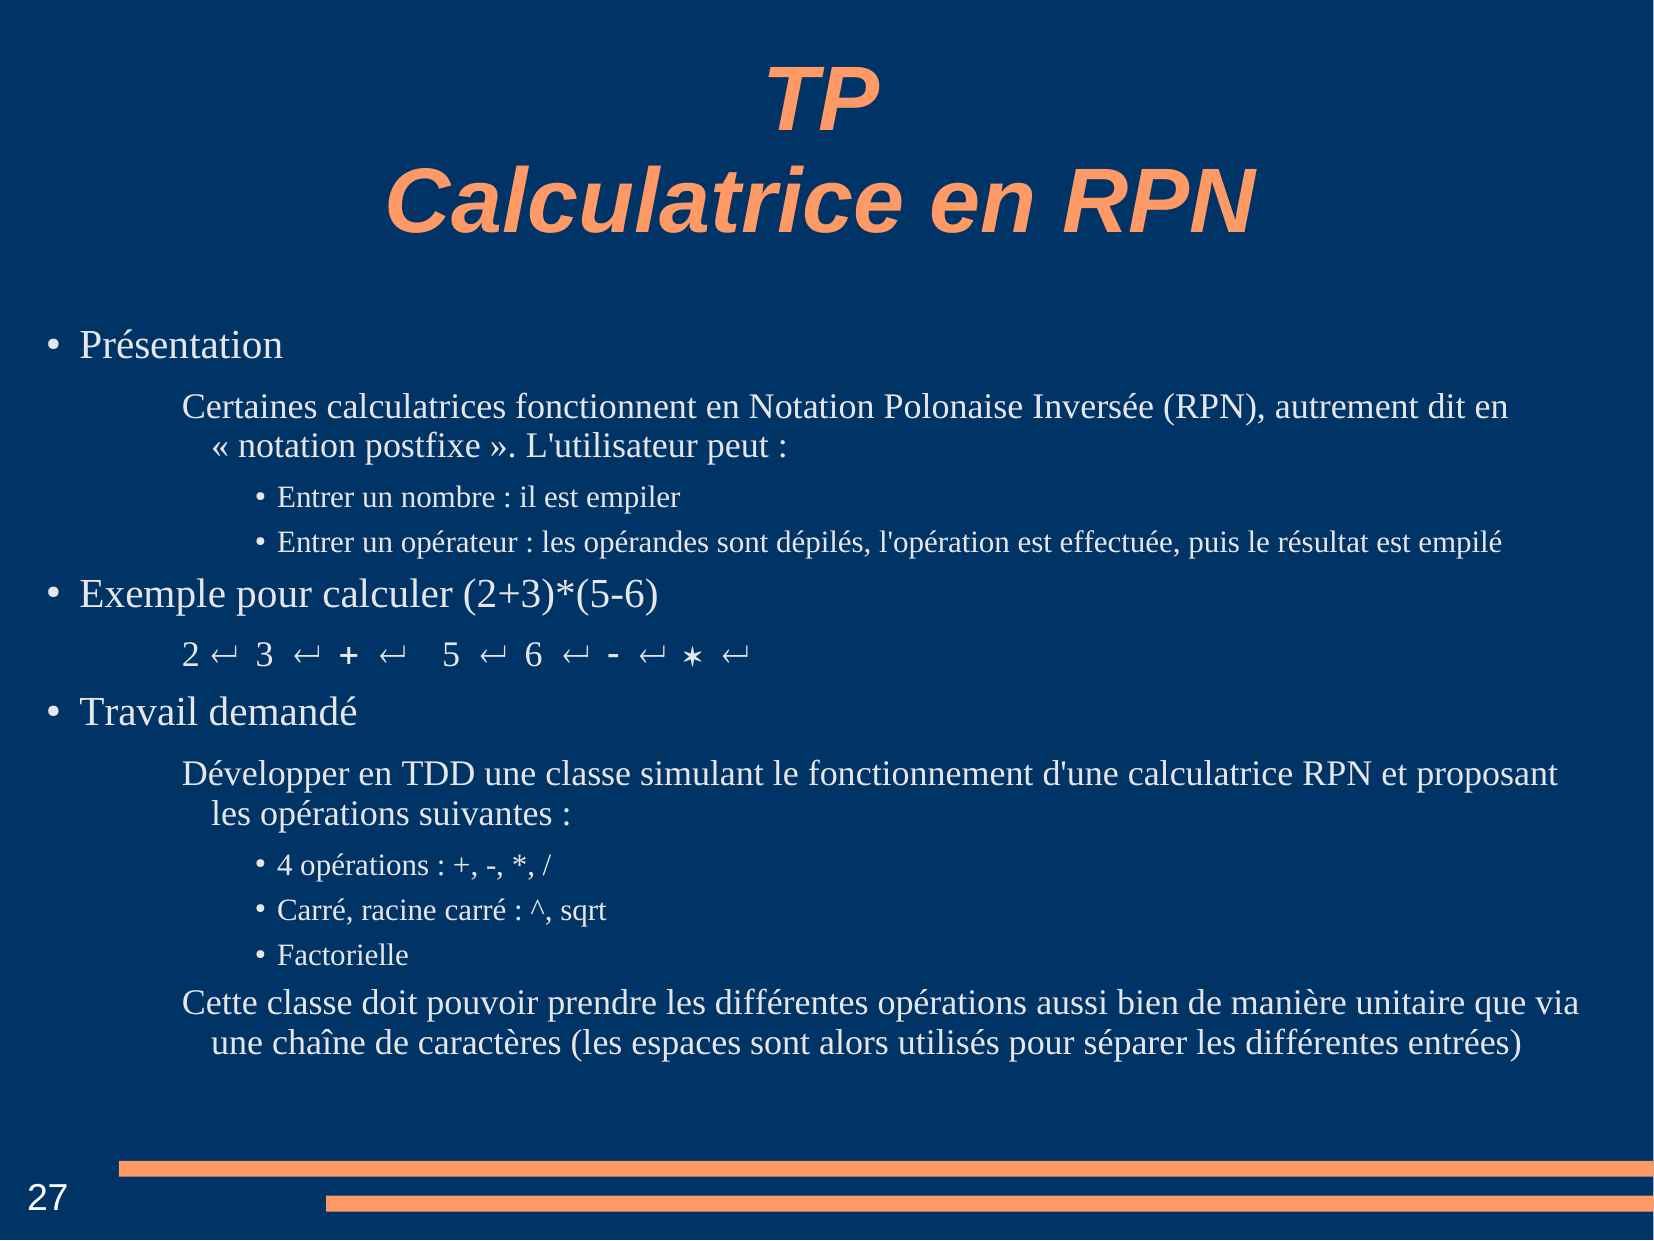

# TP Calculatrice en RPN
Présentation
Certaines calculatrices fonctionnent en Notation Polonaise Inversée (RPN), autrement dit en « notation postfixe ». L'utilisateur peut :
Entrer un nombre : il est empiler
Entrer un opérateur : les opérandes sont dépilés, l'opération est effectuée, puis le résultat est empilé
Exemple pour calculer (2+3)*(5-6)
2 ¿ 3 ¿ + ¿ 5 ¿ 6 ¿ - ¿ * ¿
Travail demandé
Développer en TDD une classe simulant le fonctionnement d'une calculatrice RPN et proposant les opérations suivantes :
4 opérations : +, -, *, /
Carré, racine carré : ^, sqrt
Factorielle
Cette classe doit pouvoir prendre les différentes opérations aussi bien de manière unitaire que via une chaîne de caractères (les espaces sont alors utilisés pour séparer les différentes entrées)